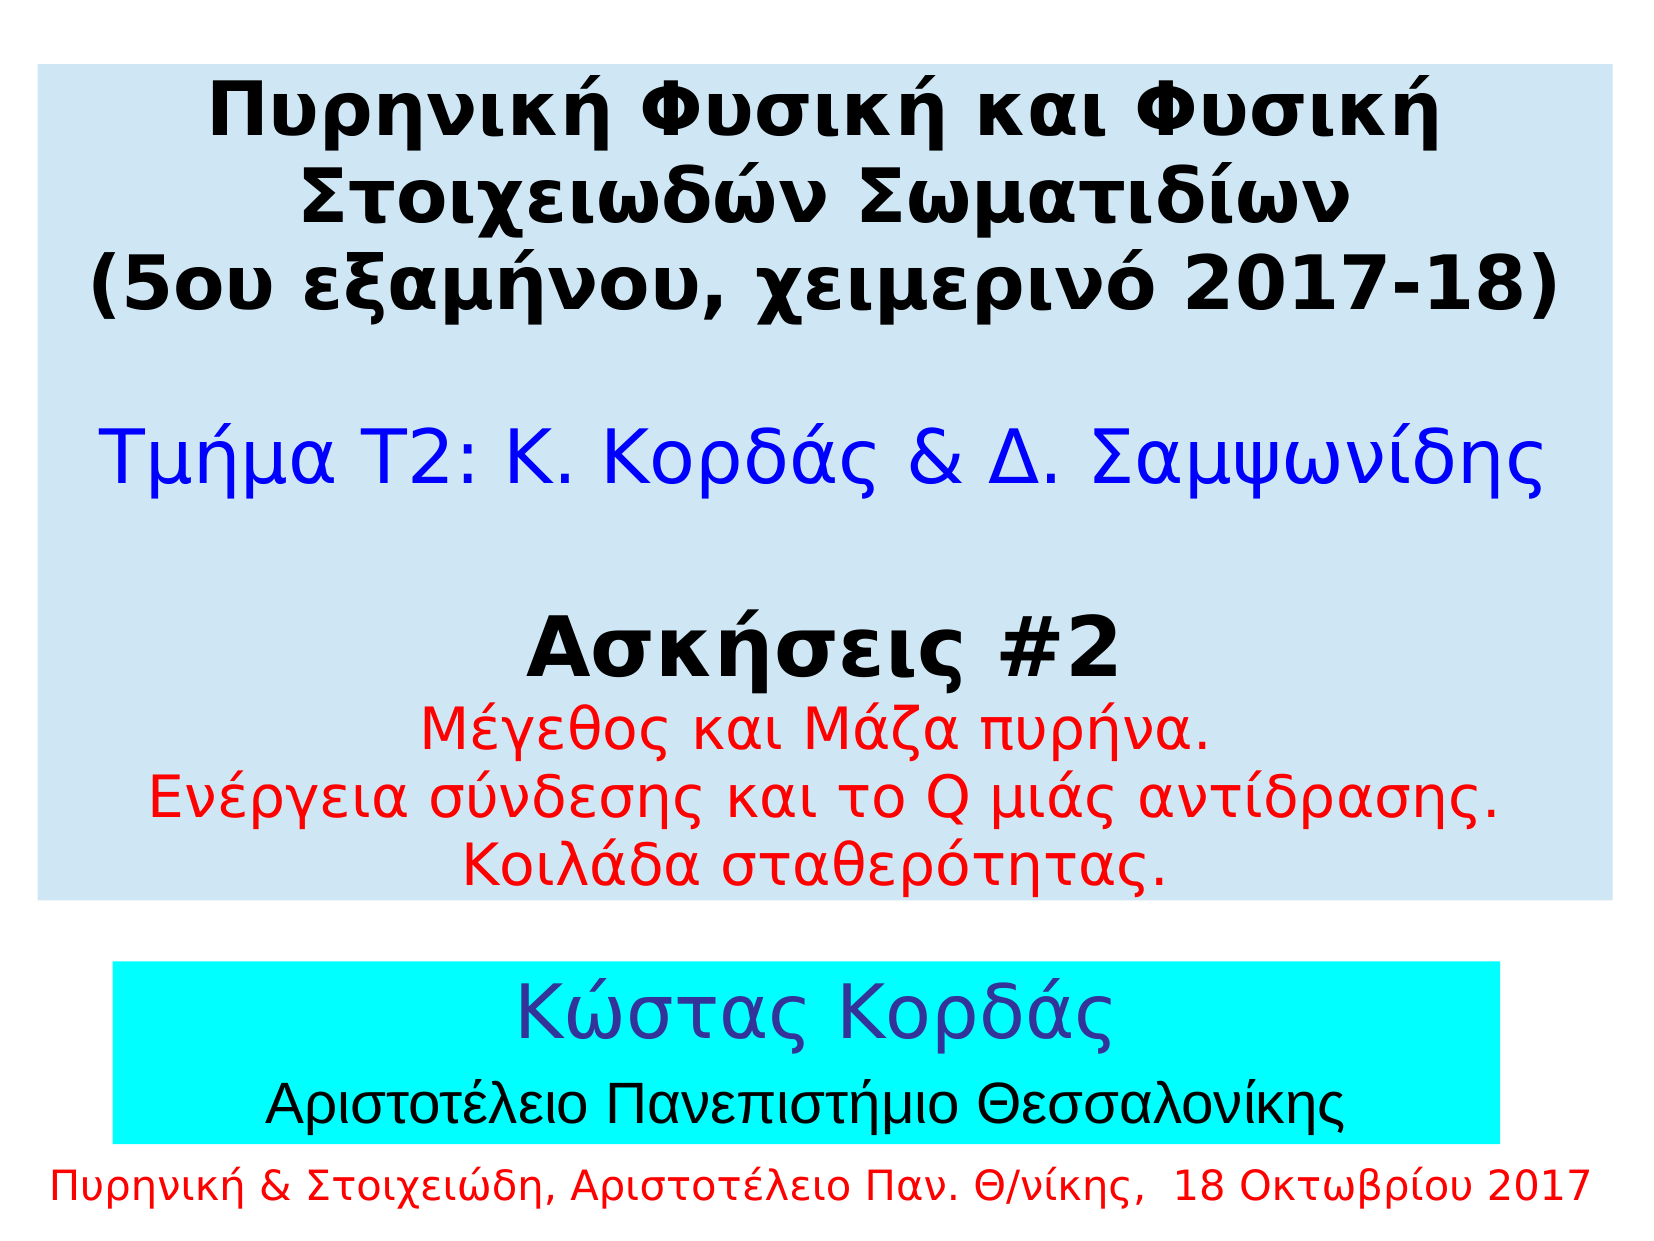

# Πυρηνική Φυσική και Φυσική Στοιχειωδών Σωματιδίων (5ου εξαμήνου, χειμερινό 2017-18) Τμήμα T2: Κ. Κορδάς & Δ. Σαμψωνίδης Ασκήσεις #2 Μέγεθος και Μάζα πυρήνα. Ενέργεια σύνδεσης και το Q μιάς αντίδρασης. Κοιλάδα σταθερότητας.
 Κώστας Κορδάς
Αριστοτέλειο Πανεπιστήμιο Θεσσαλονίκης
Πυρηνική & Στοιχειώδη, Αριστοτέλειο Παν. Θ/νίκης, 18 Οκτωβρίου 2017